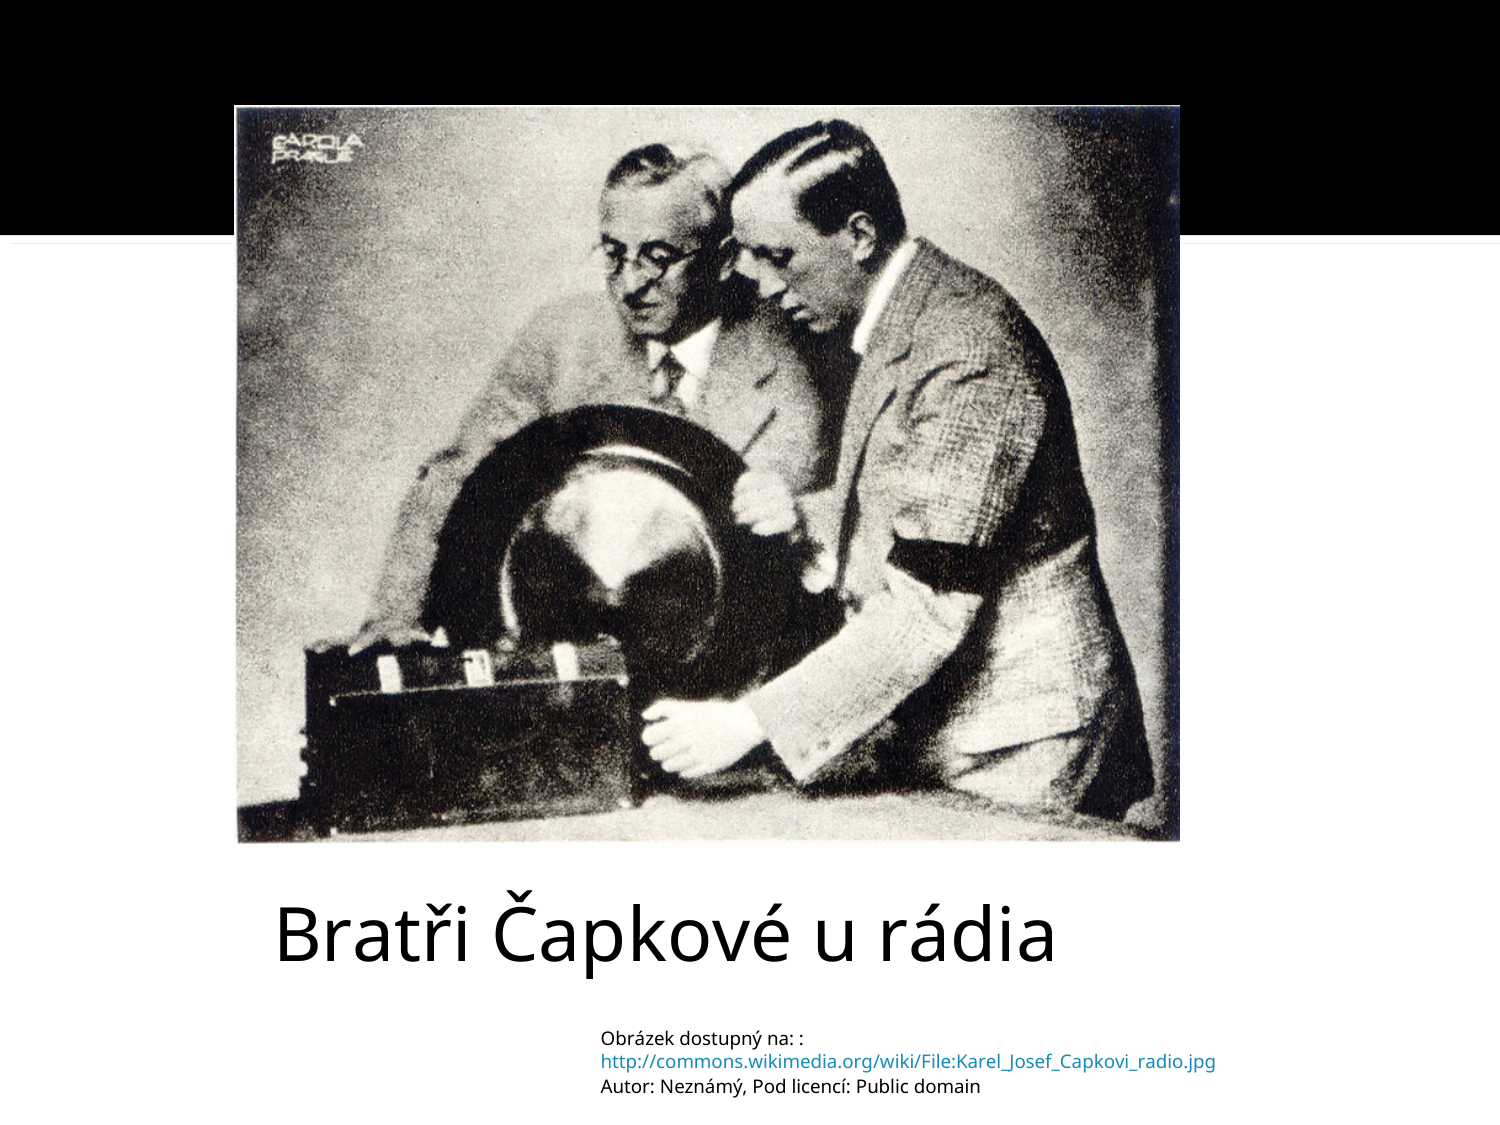

Bratři Čapkové u rádia
Obrázek dostupný na: : http://commons.wikimedia.org/wiki/File:Karel_Josef_Capkovi_radio.jpg
Autor: Neznámý, Pod licencí: Public domain